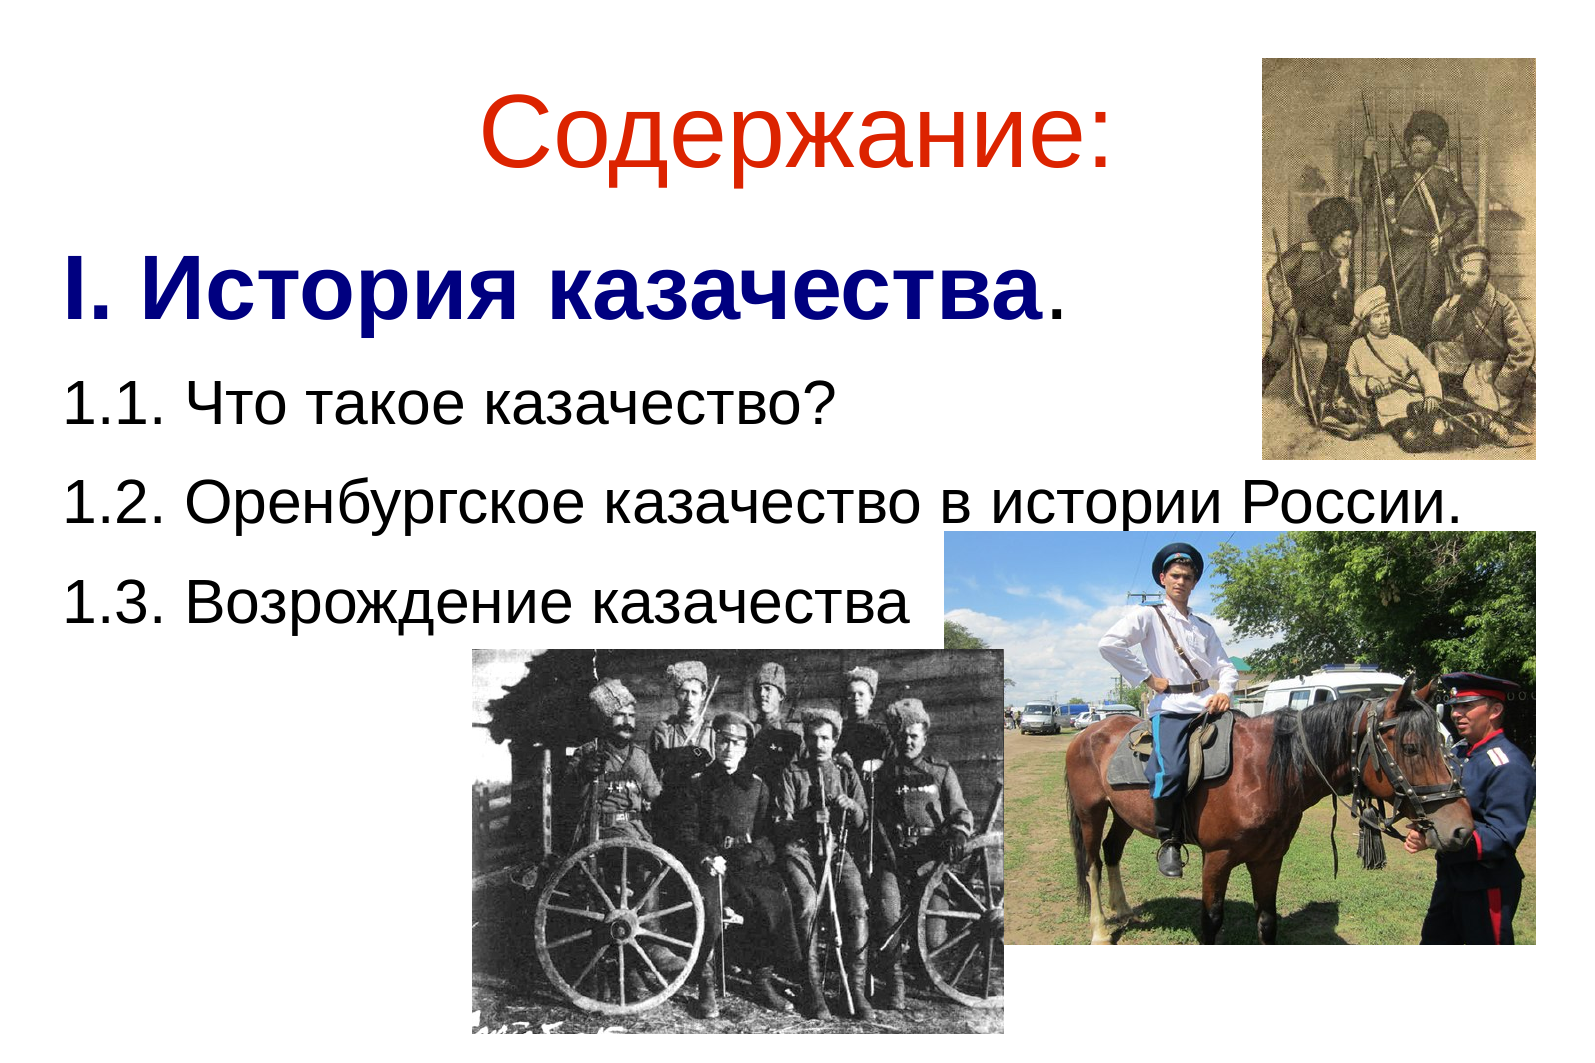

# Содержание:
I. История казачества.
1.1. Что такое казачество?
1.2. Оренбургское казачество в истории России.
1.3. Возрождение казачества